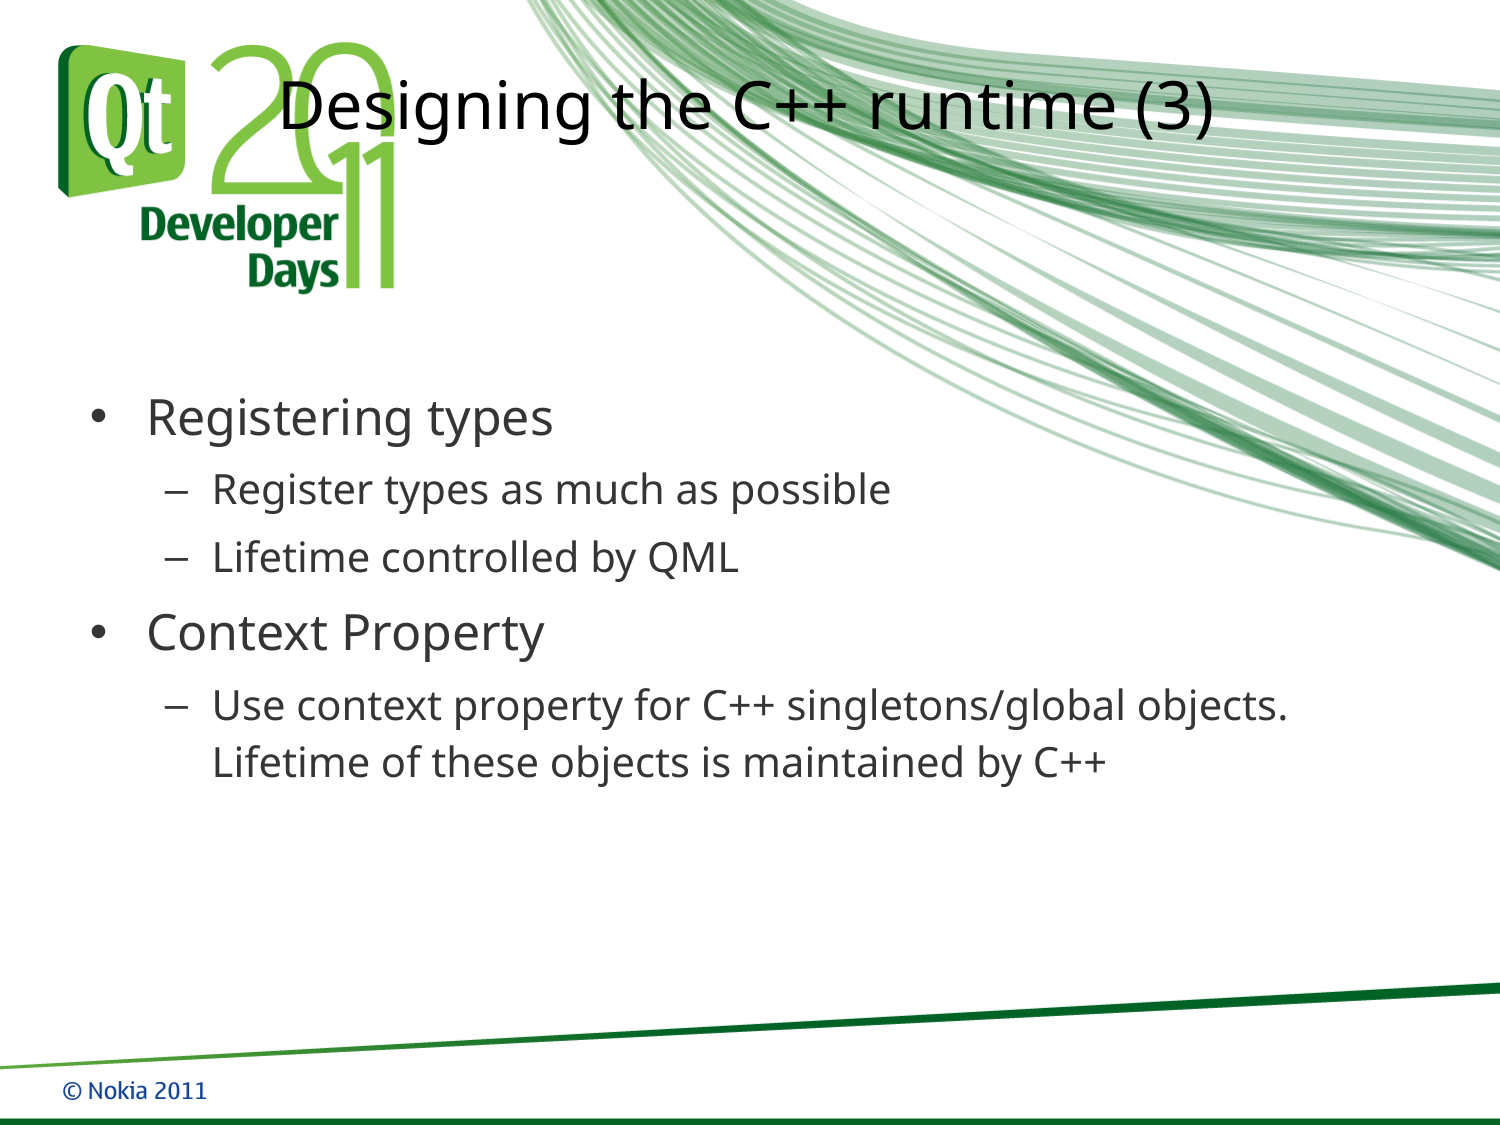

# Designing the C++ runtime (3)
Registering types
Register types as much as possible
Lifetime controlled by QML
Context Property
Use context property for C++ singletons/global objects. Lifetime of these objects is maintained by C++